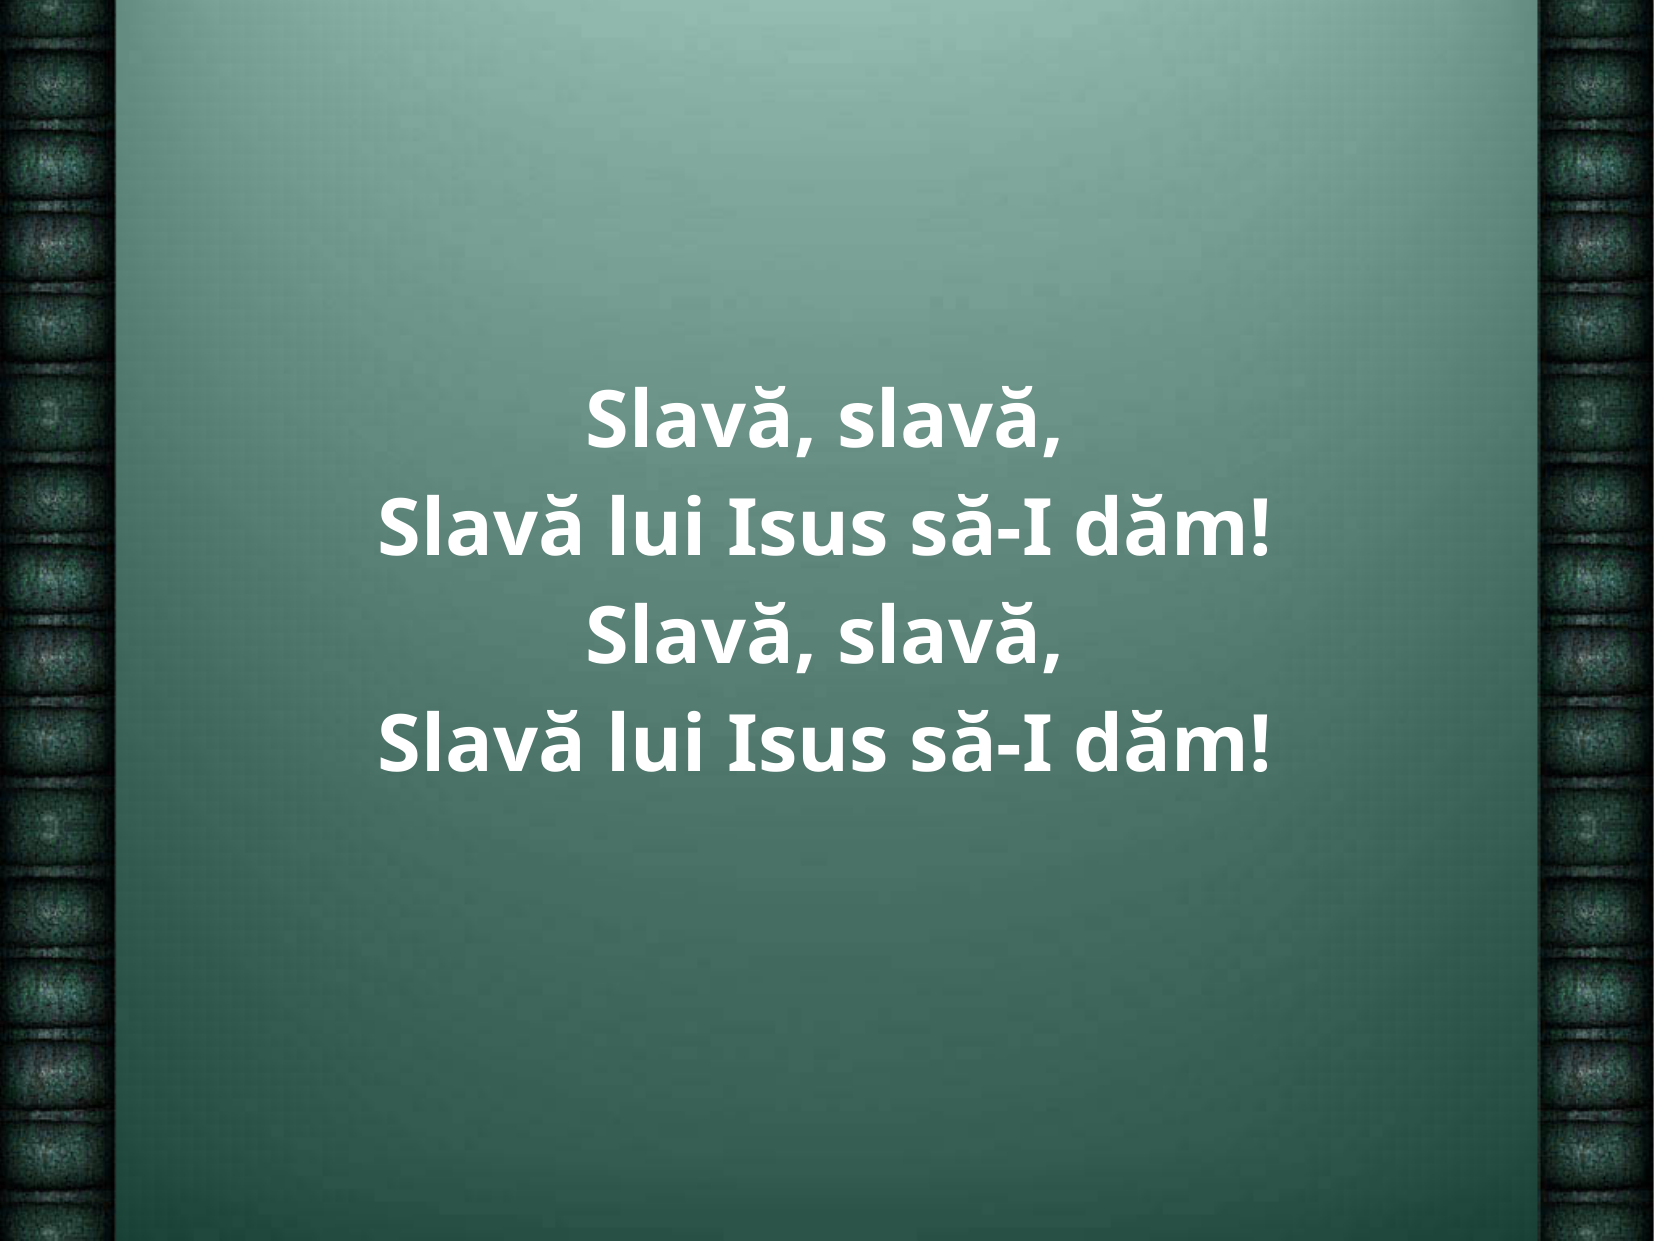

Slavă, slavă,
Slavă lui Isus să-I dăm!
Slavă, slavă,
Slavă lui Isus să-I dăm!